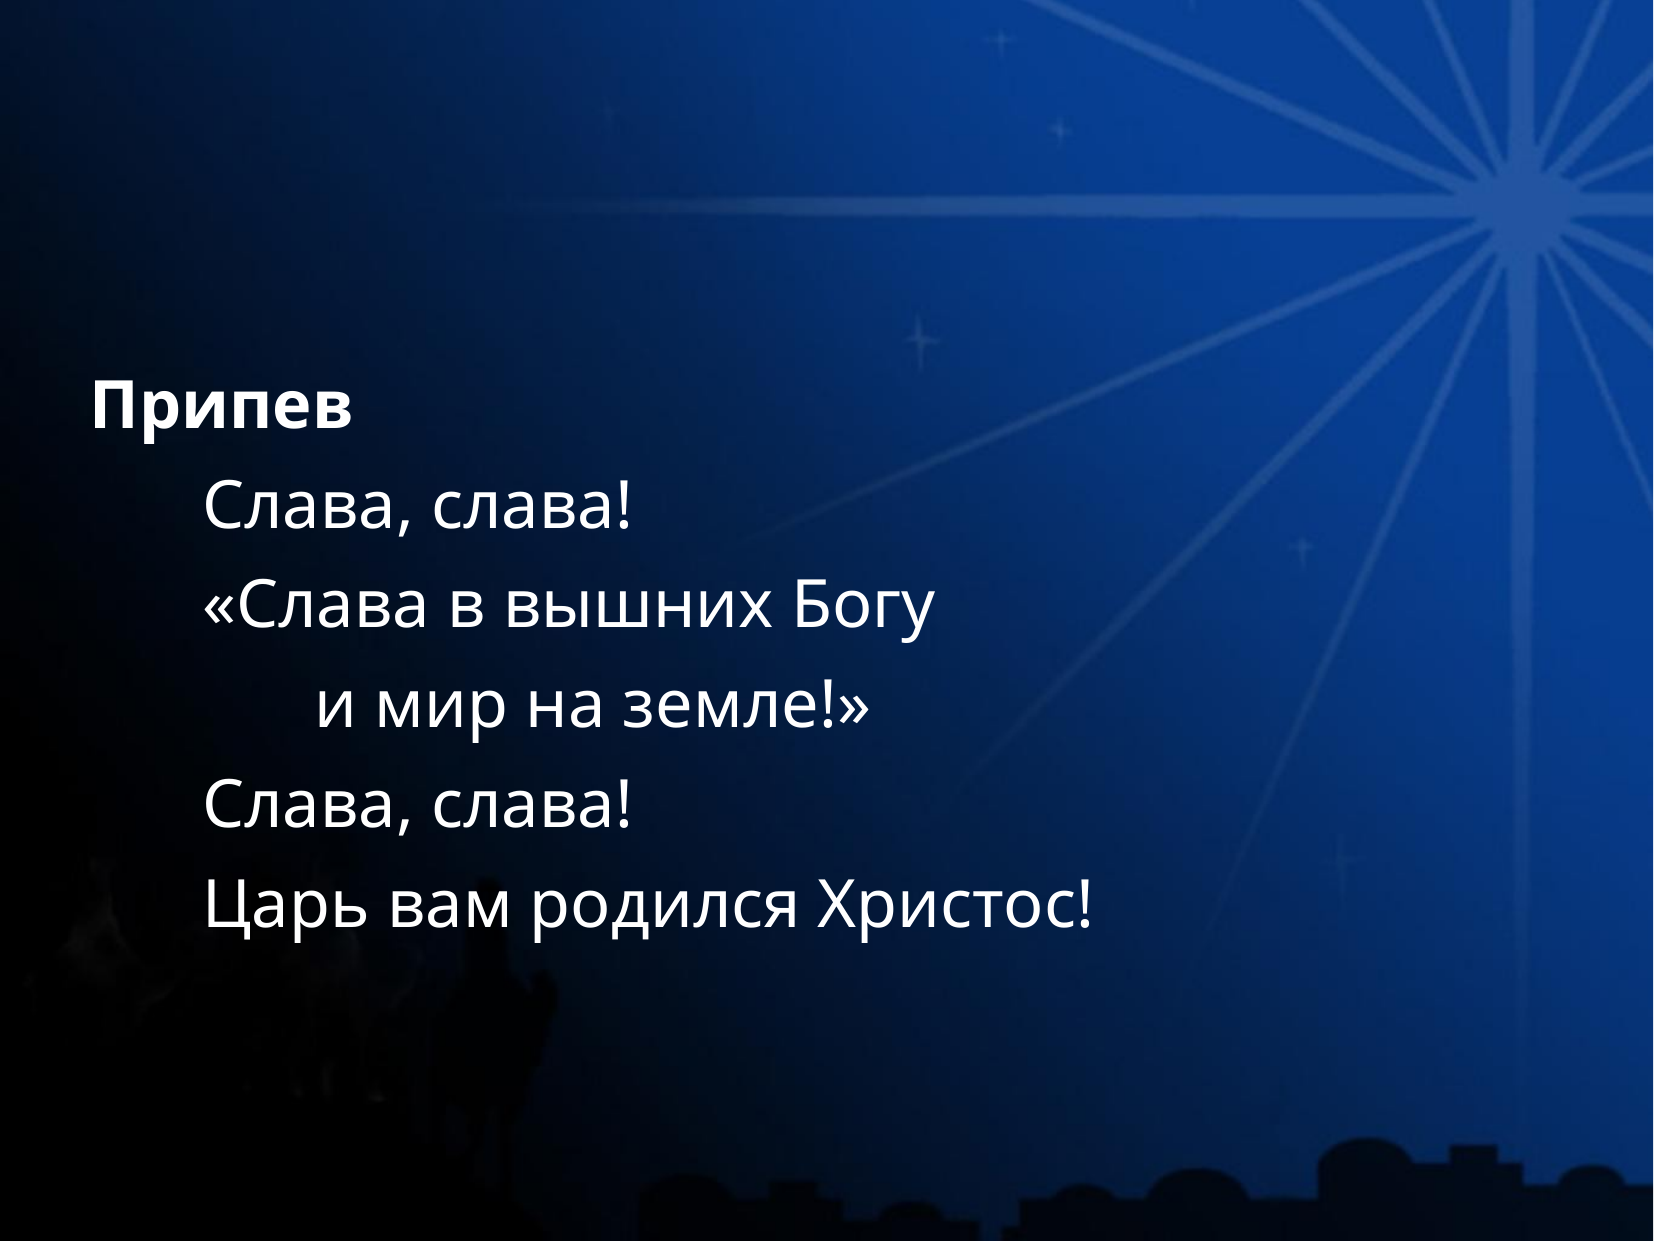

Припев
	Слава, слава!
	«Слава в вышних Богу
		и мир на земле!»
	Слава, слава!
	Царь вам родился Христос!